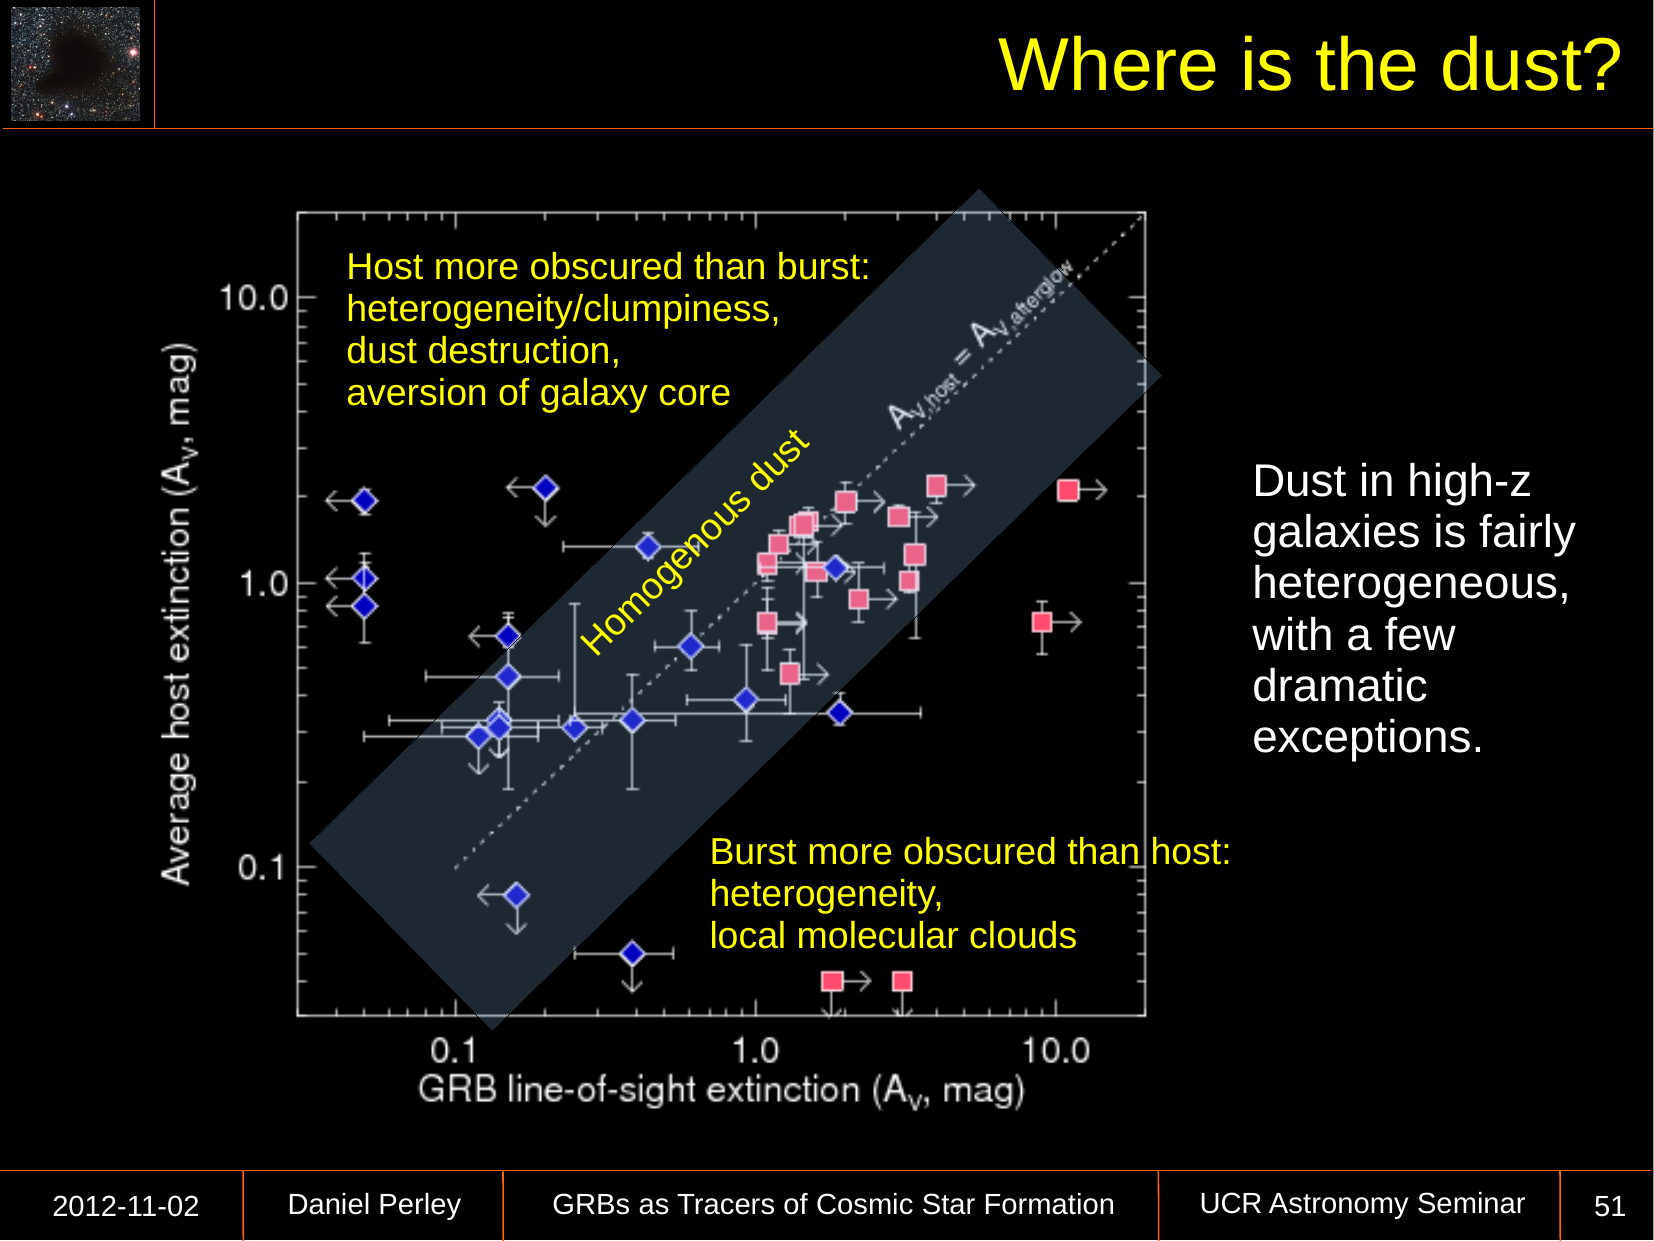

# Where is the dust?
Host more obscured than burst: heterogeneity/clumpiness,
dust destruction,
aversion of galaxy core
Dust in high-z galaxies is fairly heterogeneous, with a few dramatic exceptions.
Homogenous dust
Burst more obscured than host: heterogeneity,
local molecular clouds
2012-11-02
51